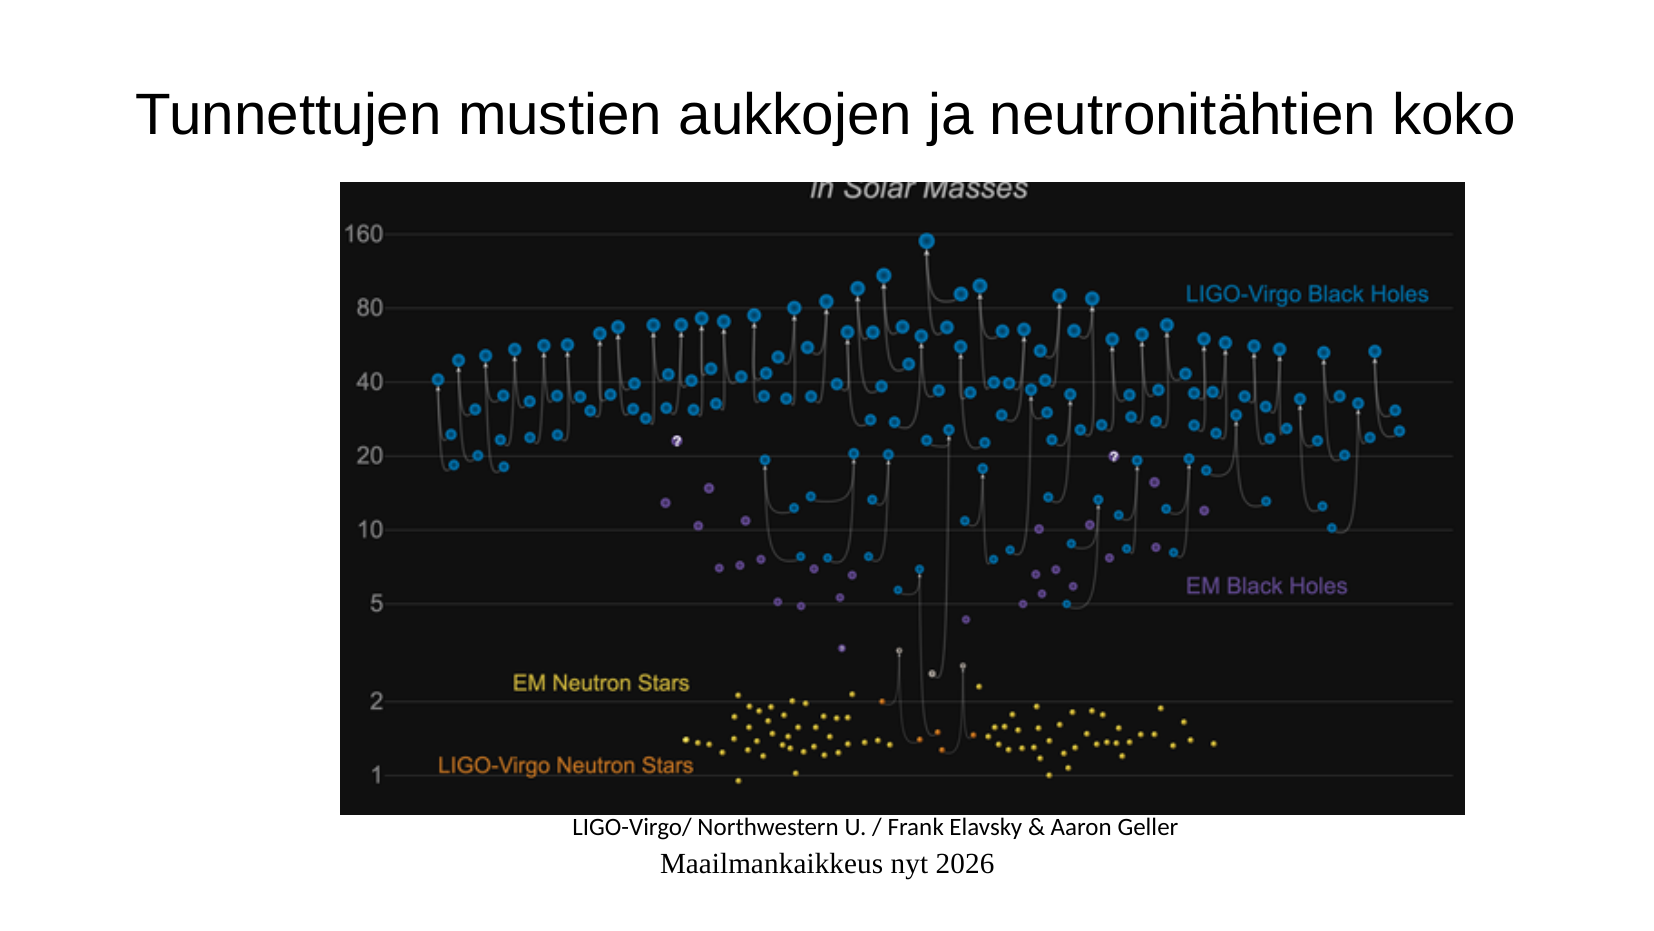

# Tunnettujen mustien aukkojen ja neutronitähtien koko
LIGO-Virgo/ Northwestern U. / Frank Elavsky & Aaron Geller